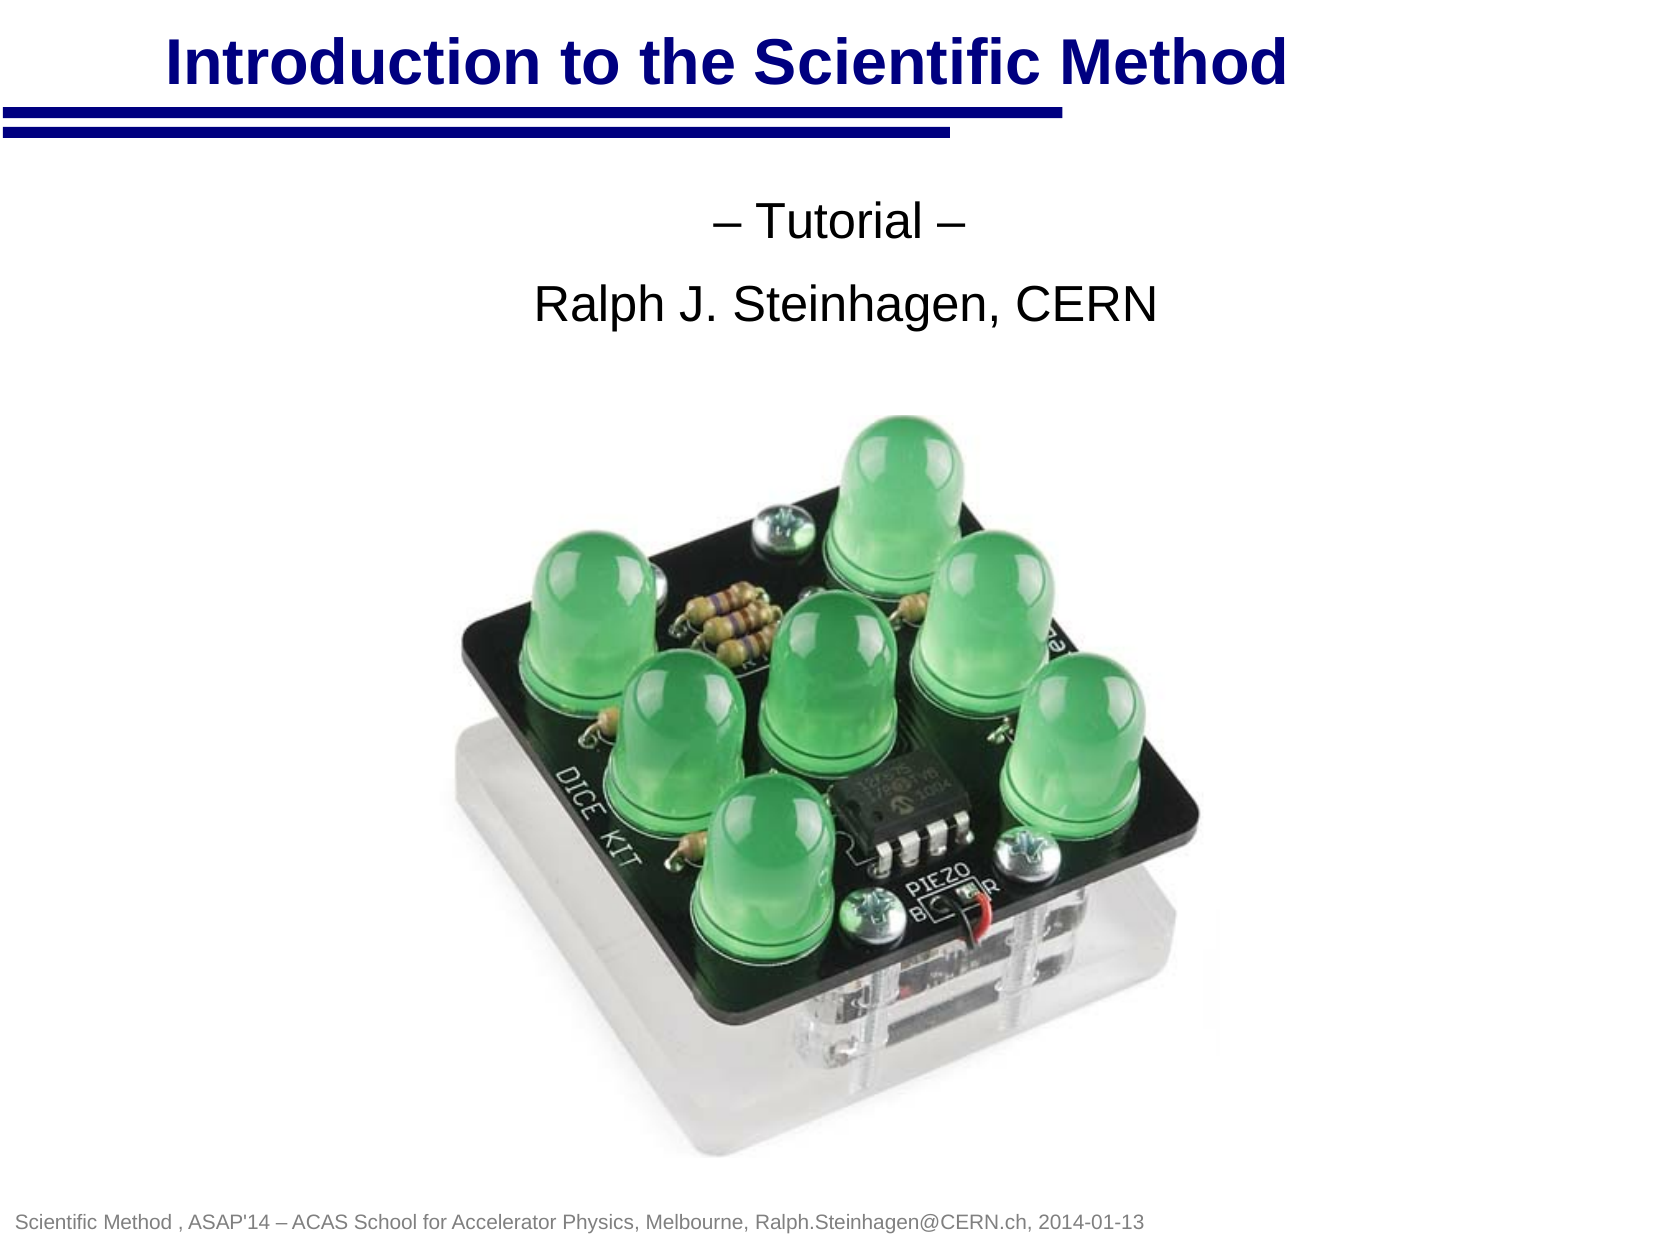

# Introduction to the Scientific Method
– Tutorial –
Ralph J. Steinhagen, CERN